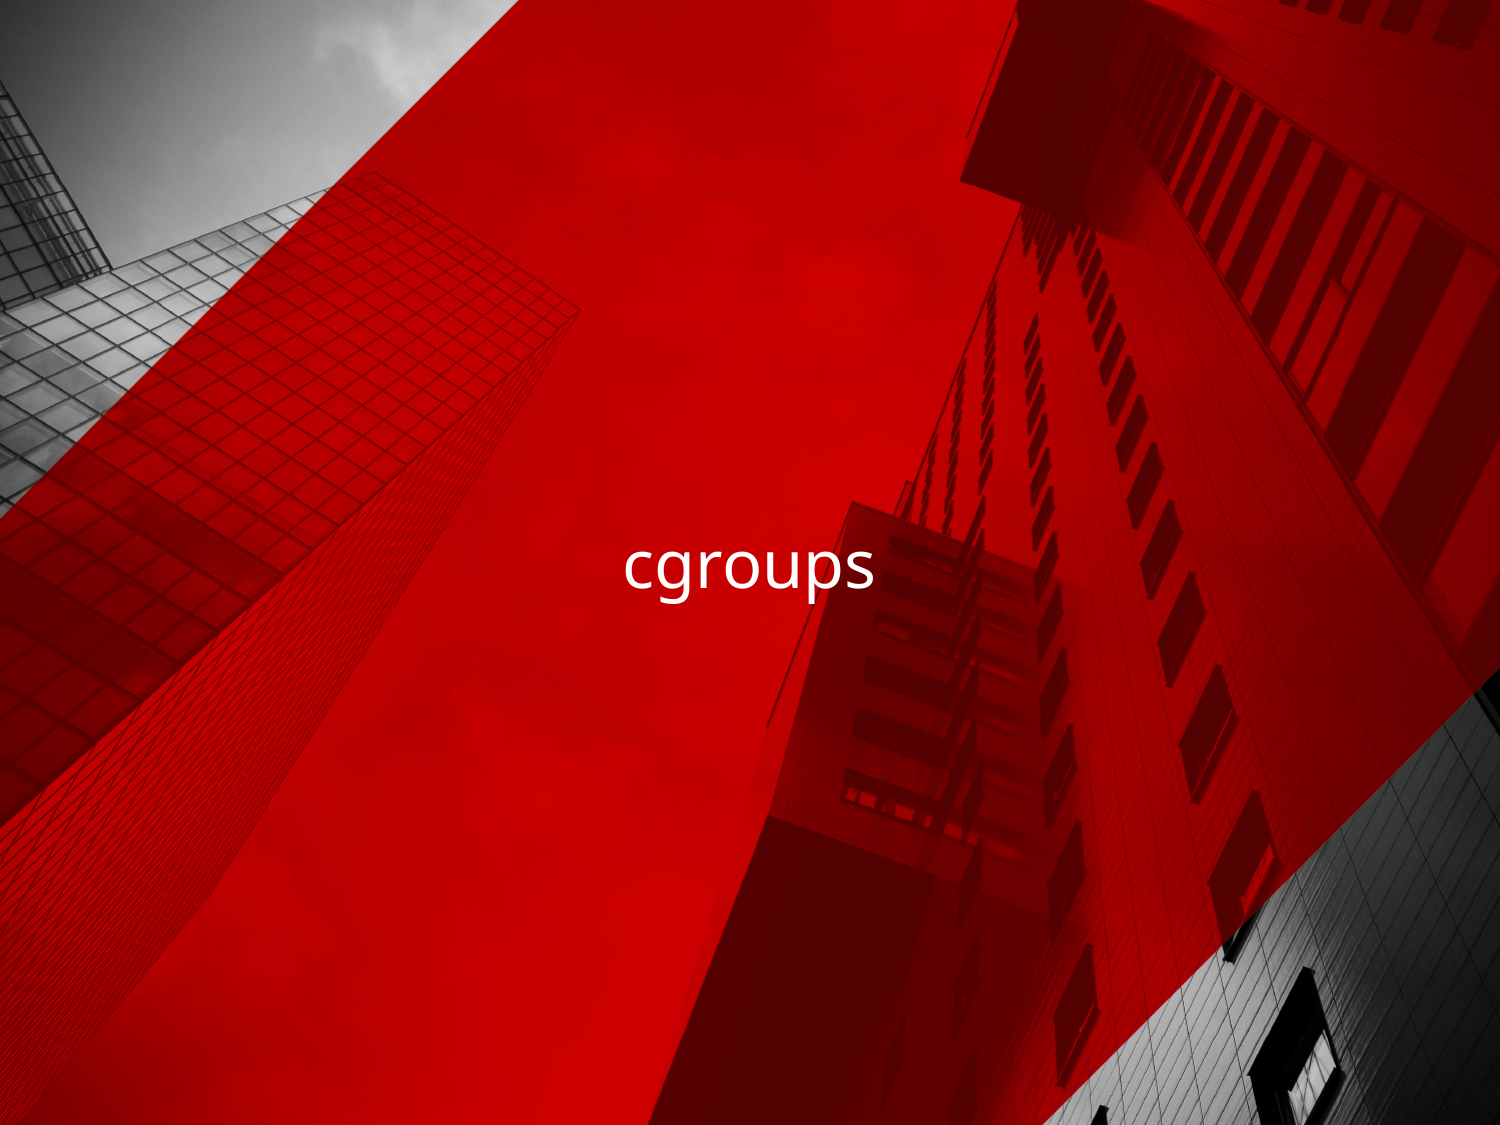

# cgroups
INSERT DESIGNATOR, IF NEEDED
17